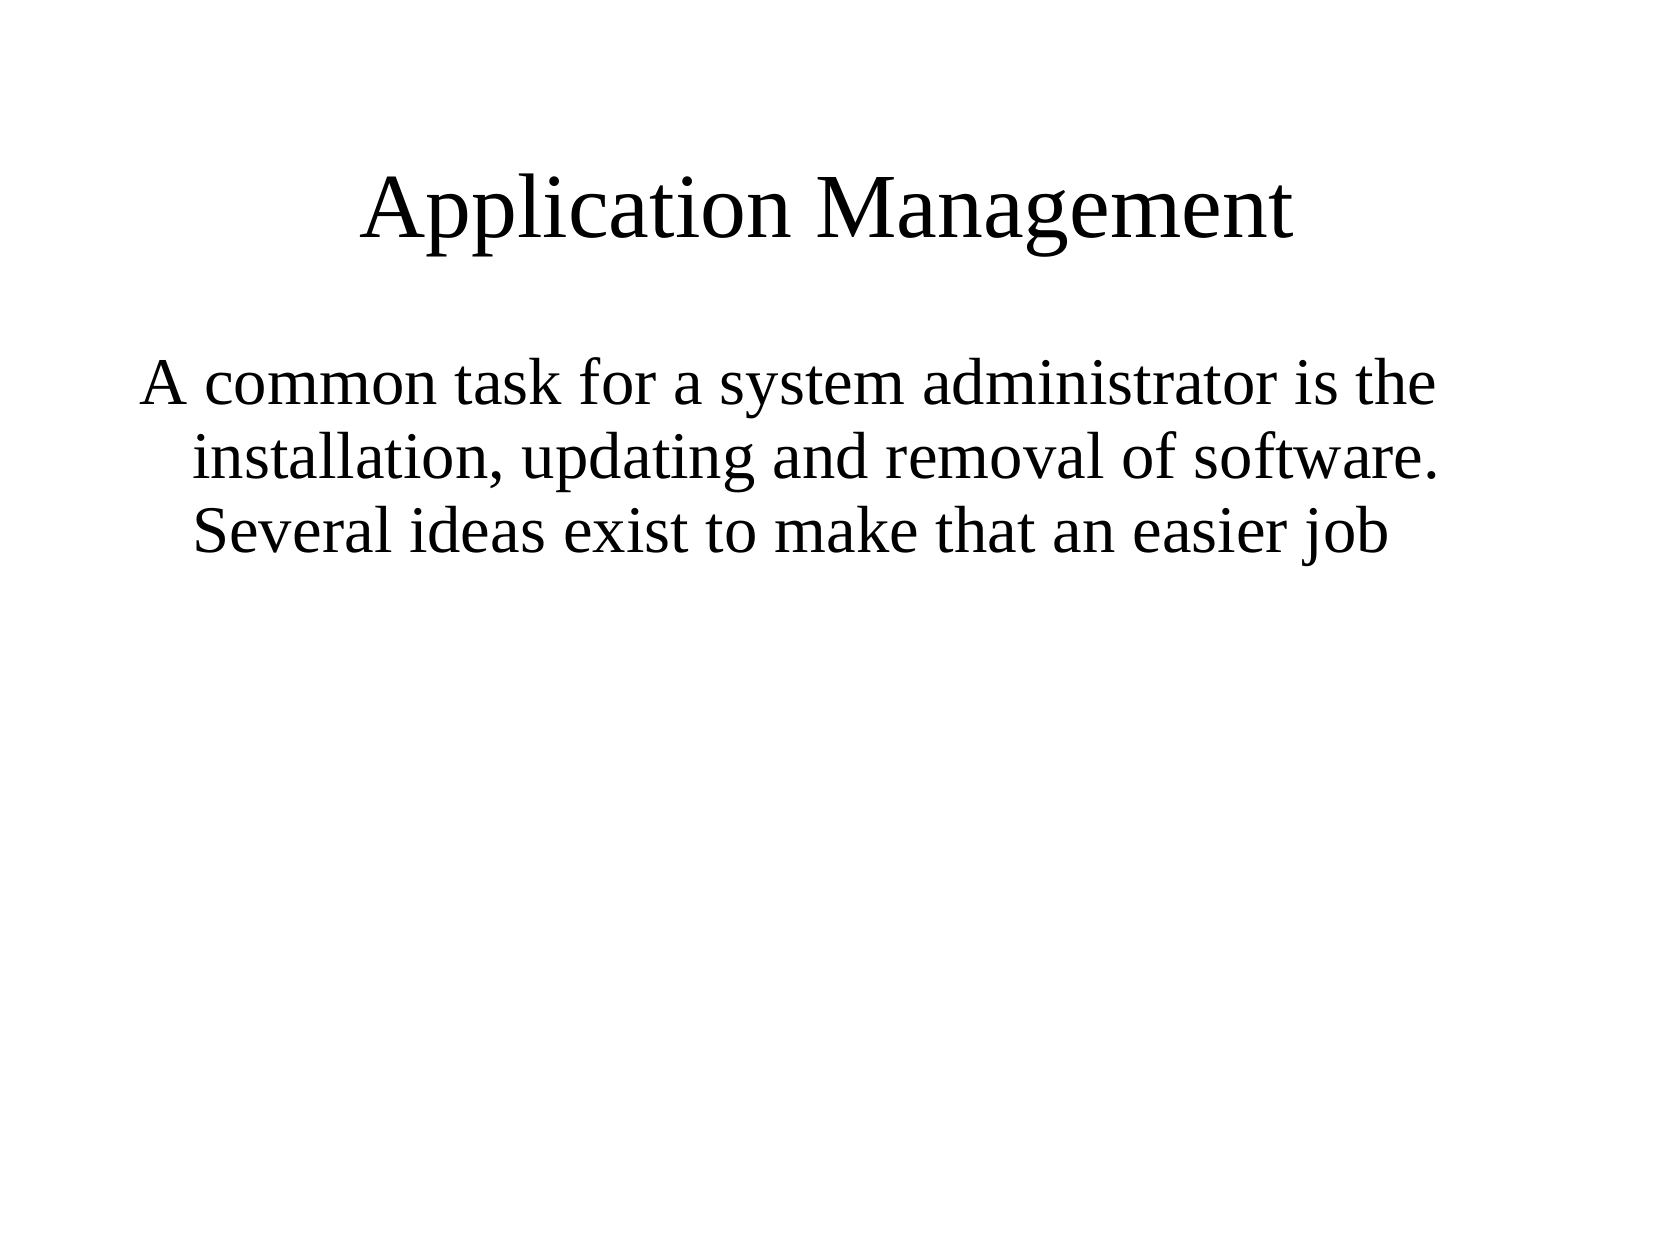

# Application Management
A common task for a system administrator is the installation, updating and removal of software. Several ideas exist to make that an easier job